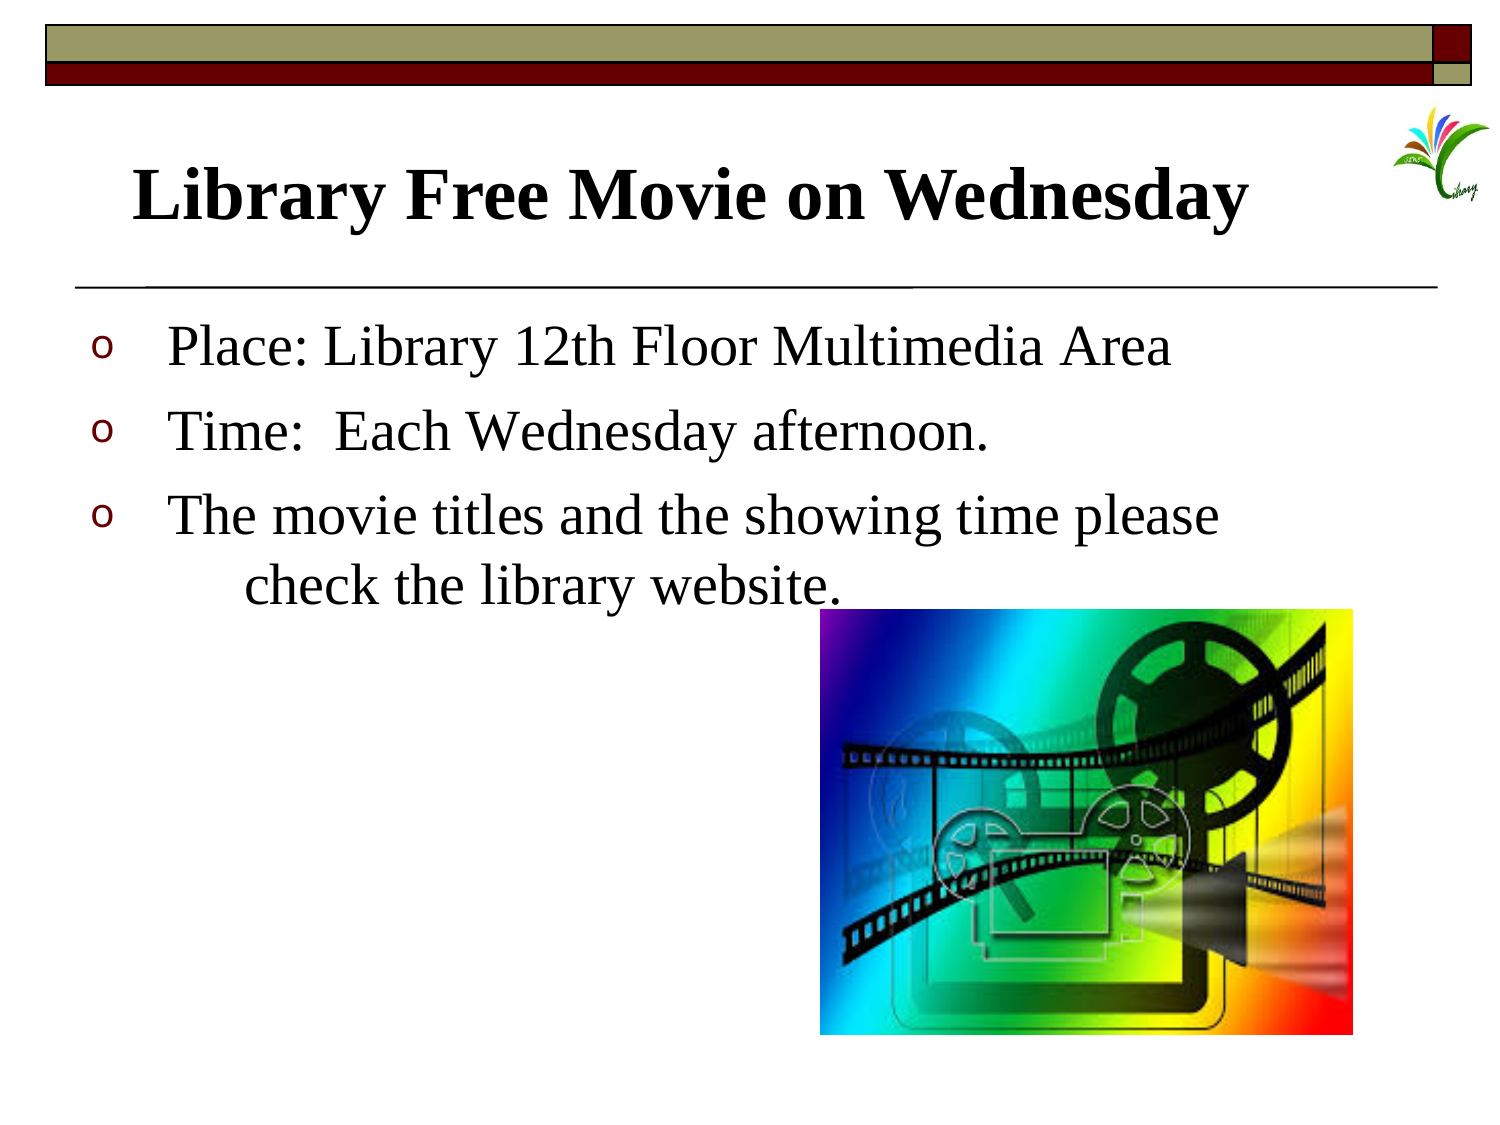

Library Free Movie on Wednesday
# Place: Library 12th Floor Multimedia Area
Time: Each Wednesday afternoon.
The movie titles and the showing time please check the library website.